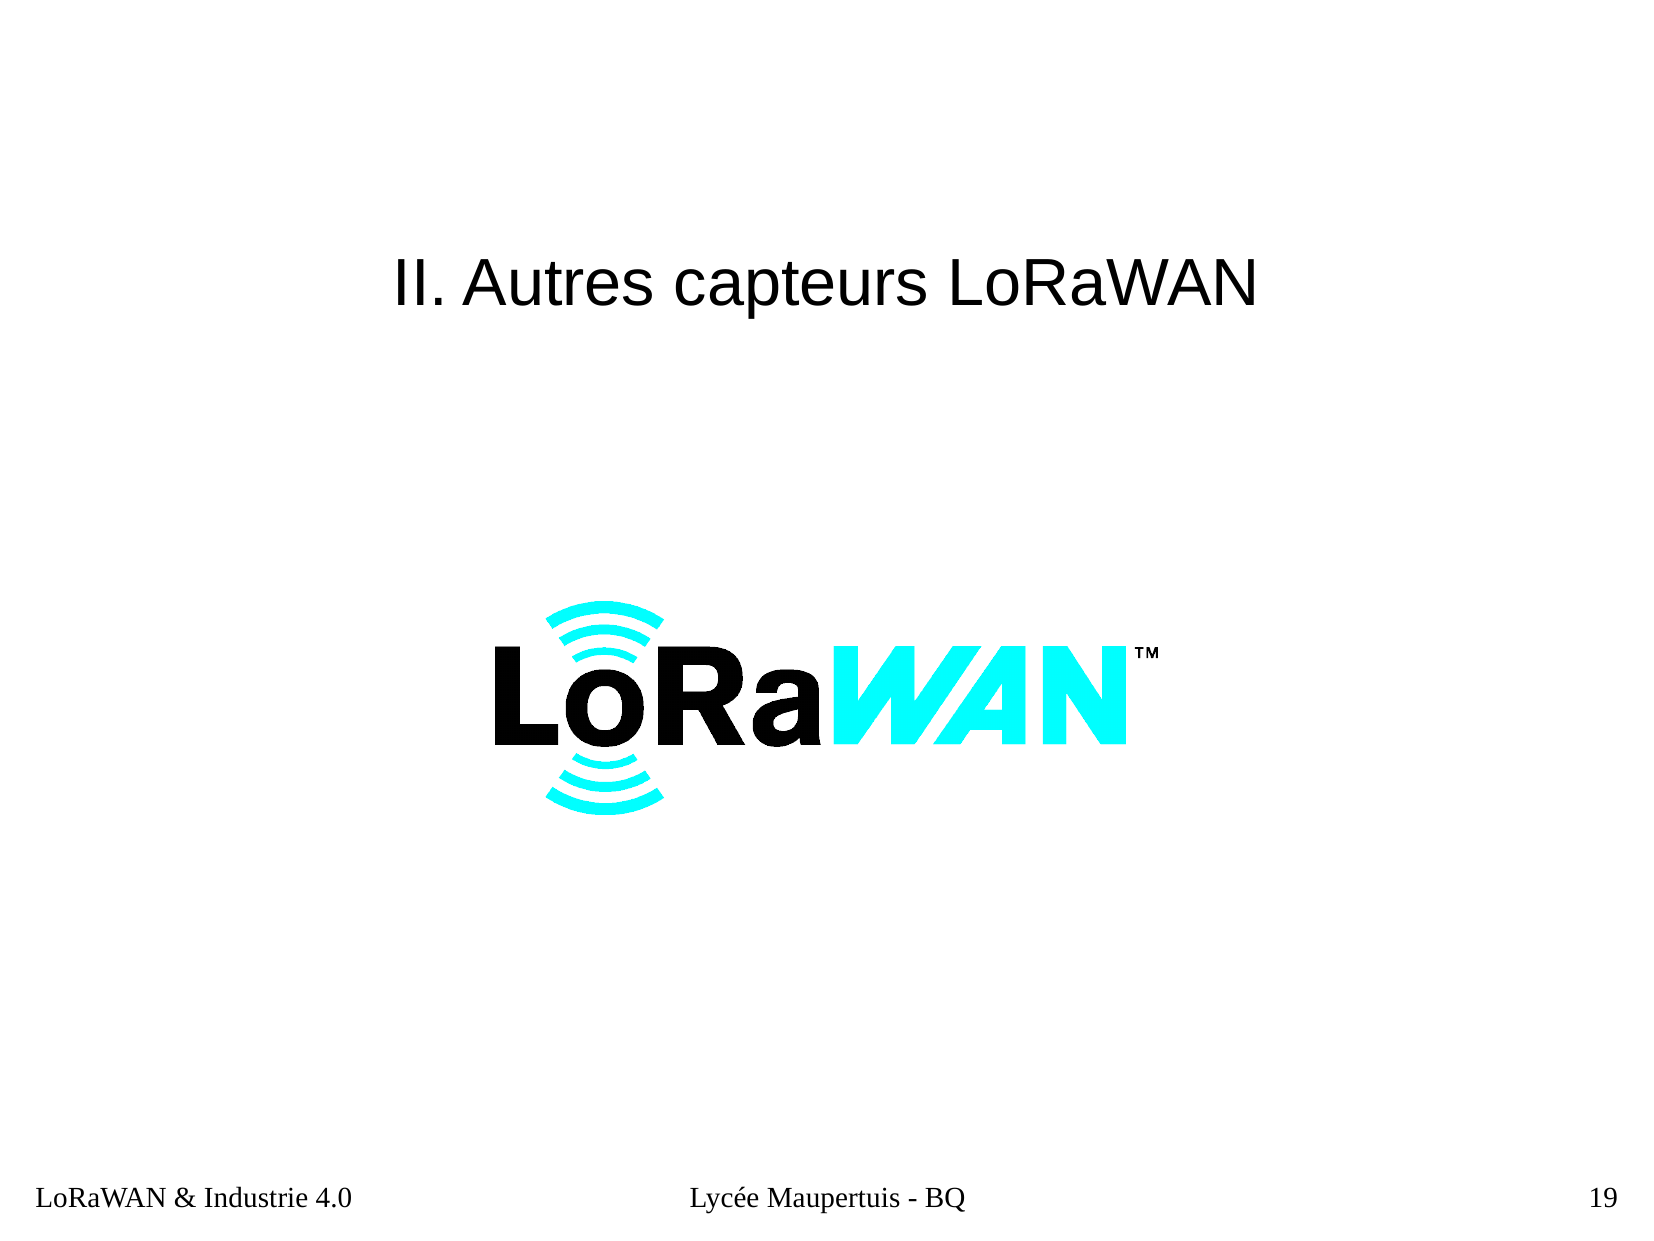

# II. Autres capteurs LoRaWAN
LoRaWAN & Industrie 4.0
Lycée Maupertuis - BQ
19